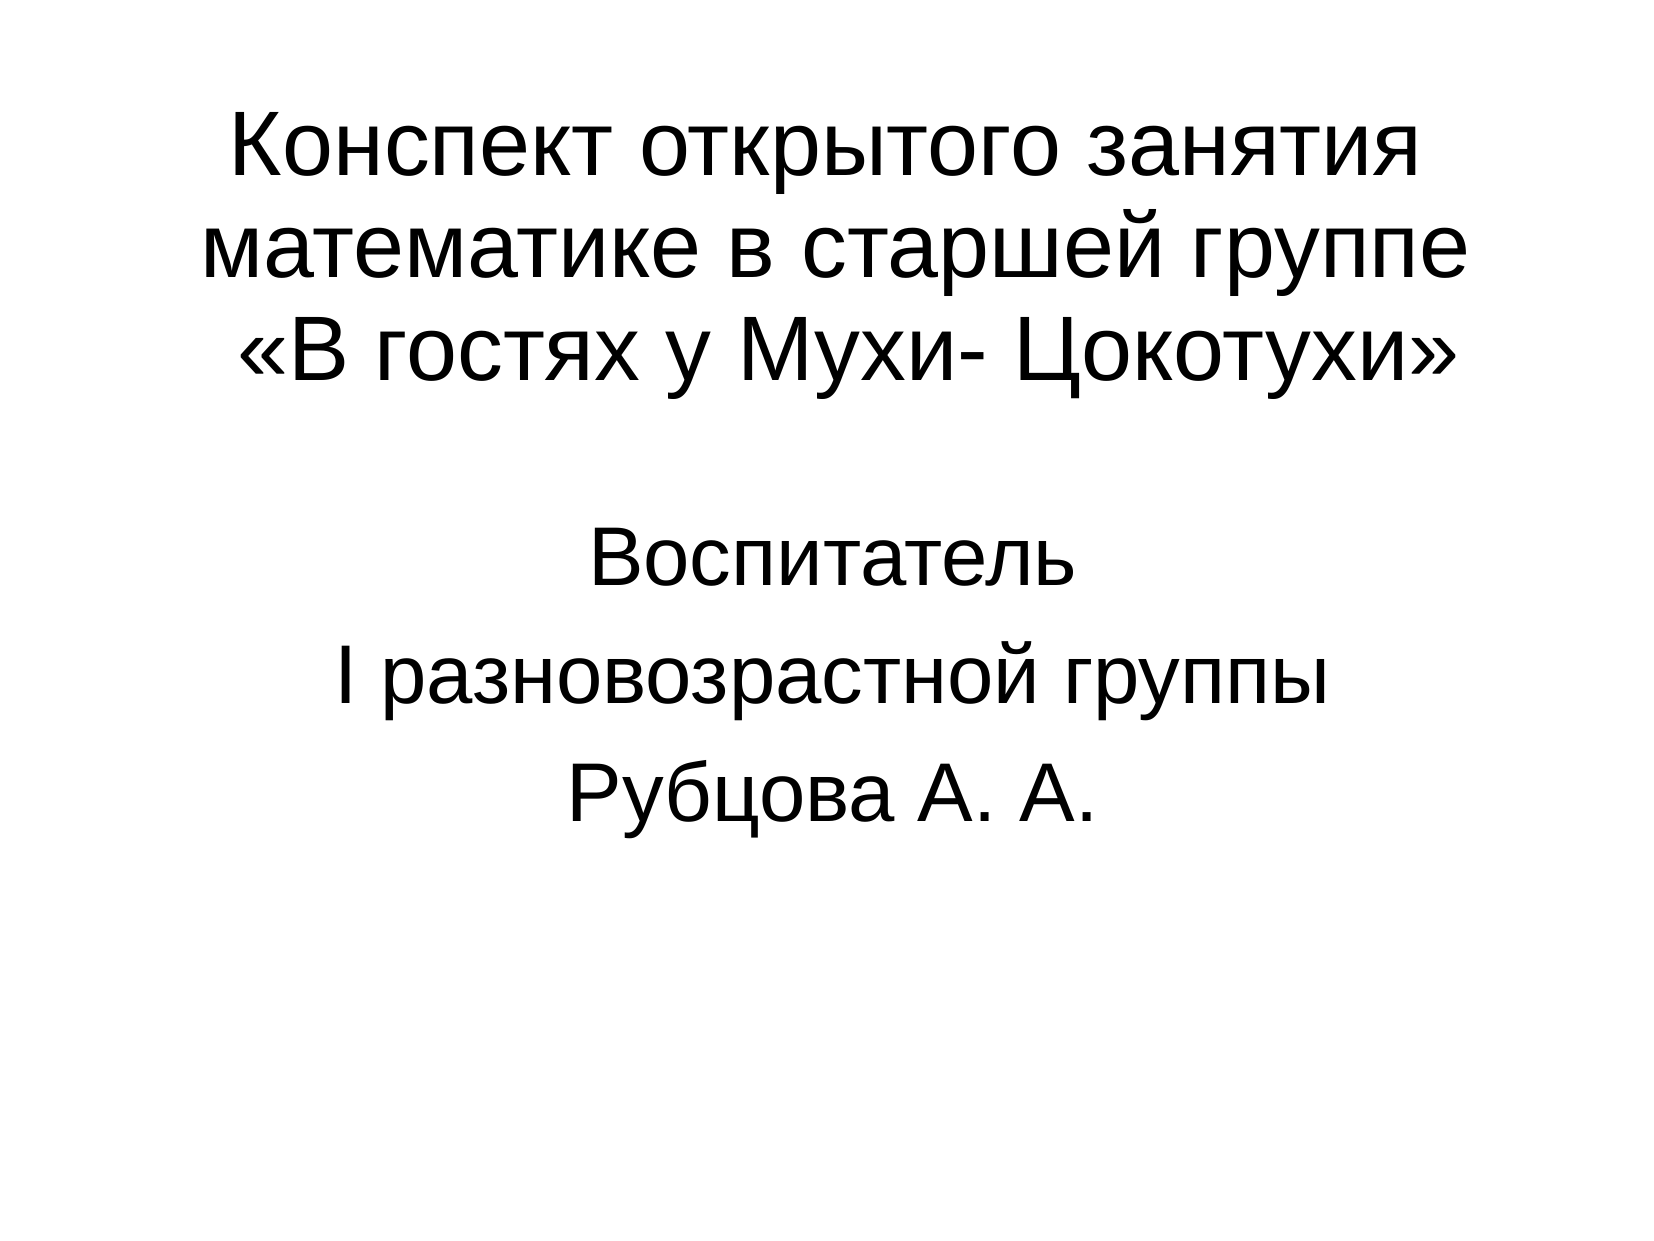

# Конспект открытого занятия математике в старшей группе «В гостях у Мухи- Цокотухи»
Воспитатель
I разновозрастной группы
Рубцова А. А.